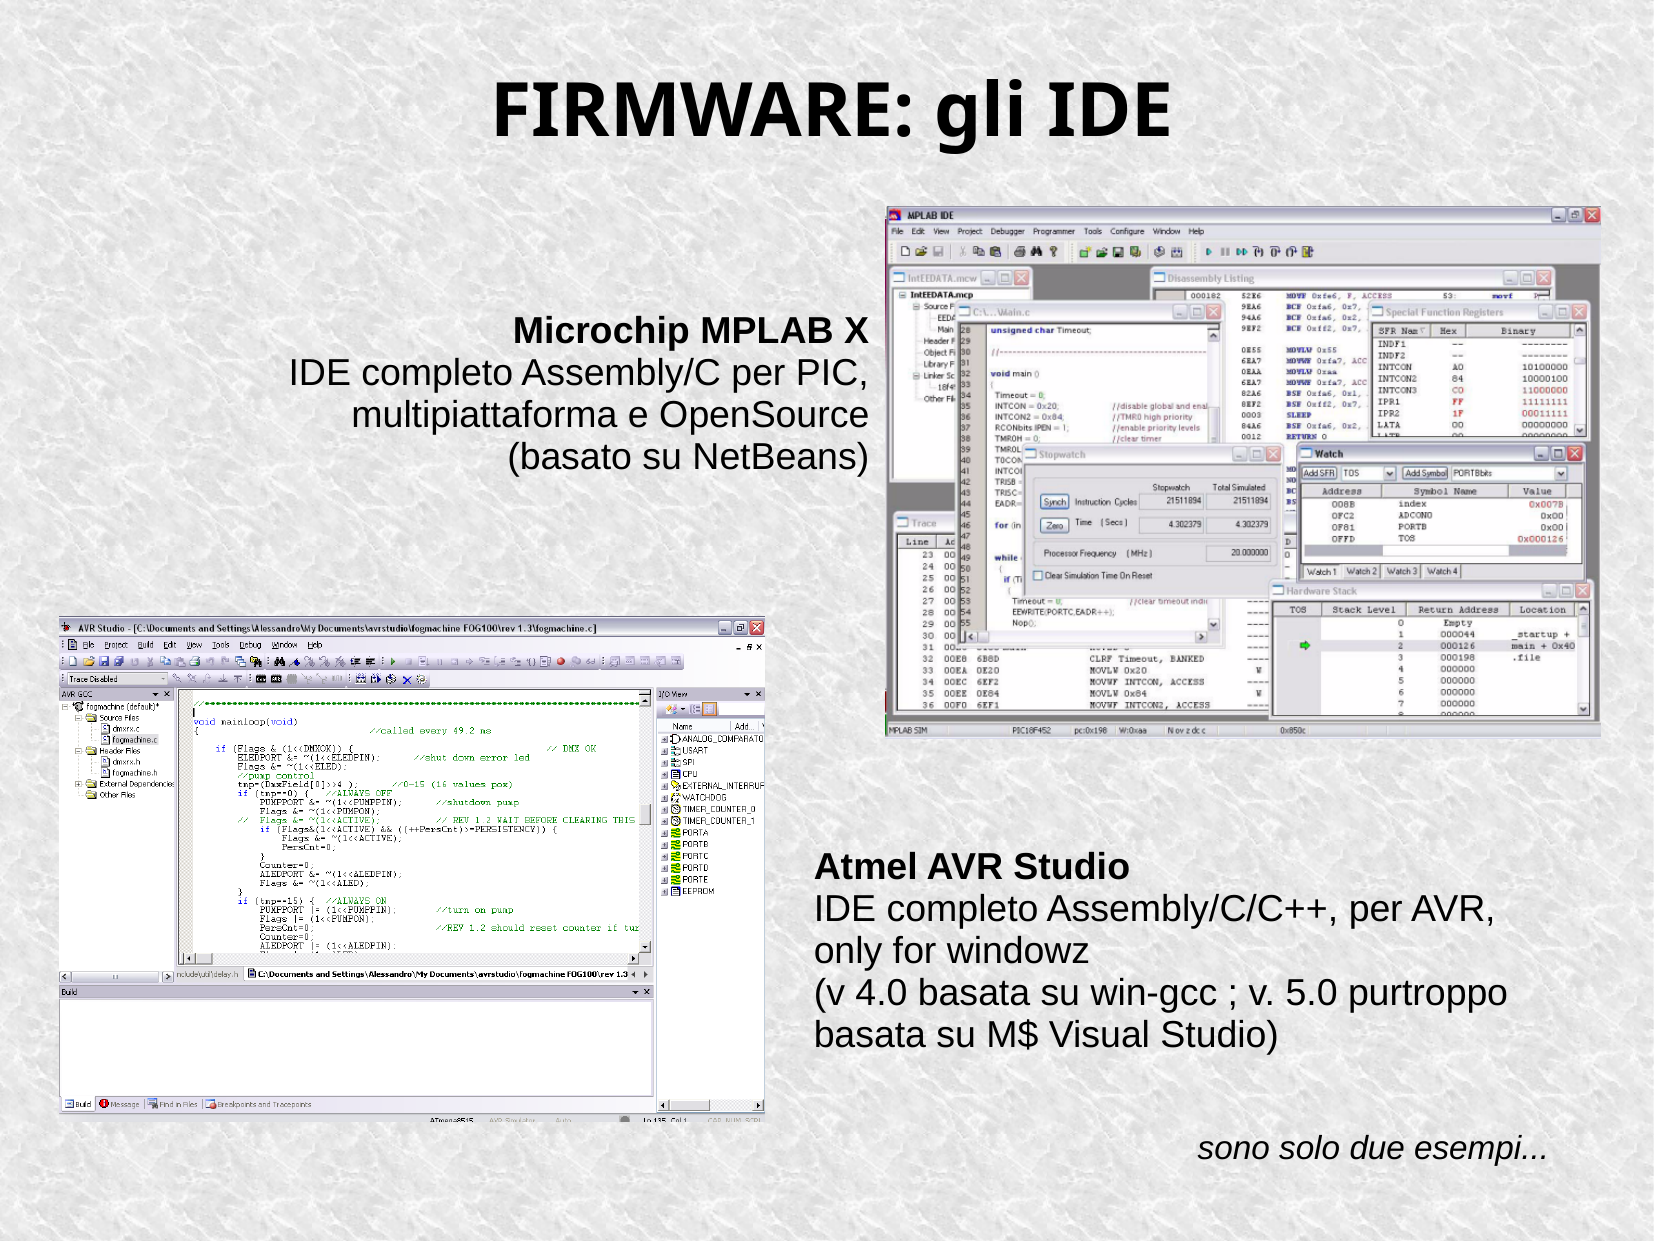

# FIRMWARE: gli IDE
Microchip MPLAB X
IDE completo Assembly/C per PIC, multipiattaforma e OpenSource (basato su NetBeans)
Atmel AVR Studio
IDE completo Assembly/C/C++, per AVR, only for windowz
(v 4.0 basata su win-gcc ; v. 5.0 purtroppo basata su M$ Visual Studio)
sono solo due esempi...